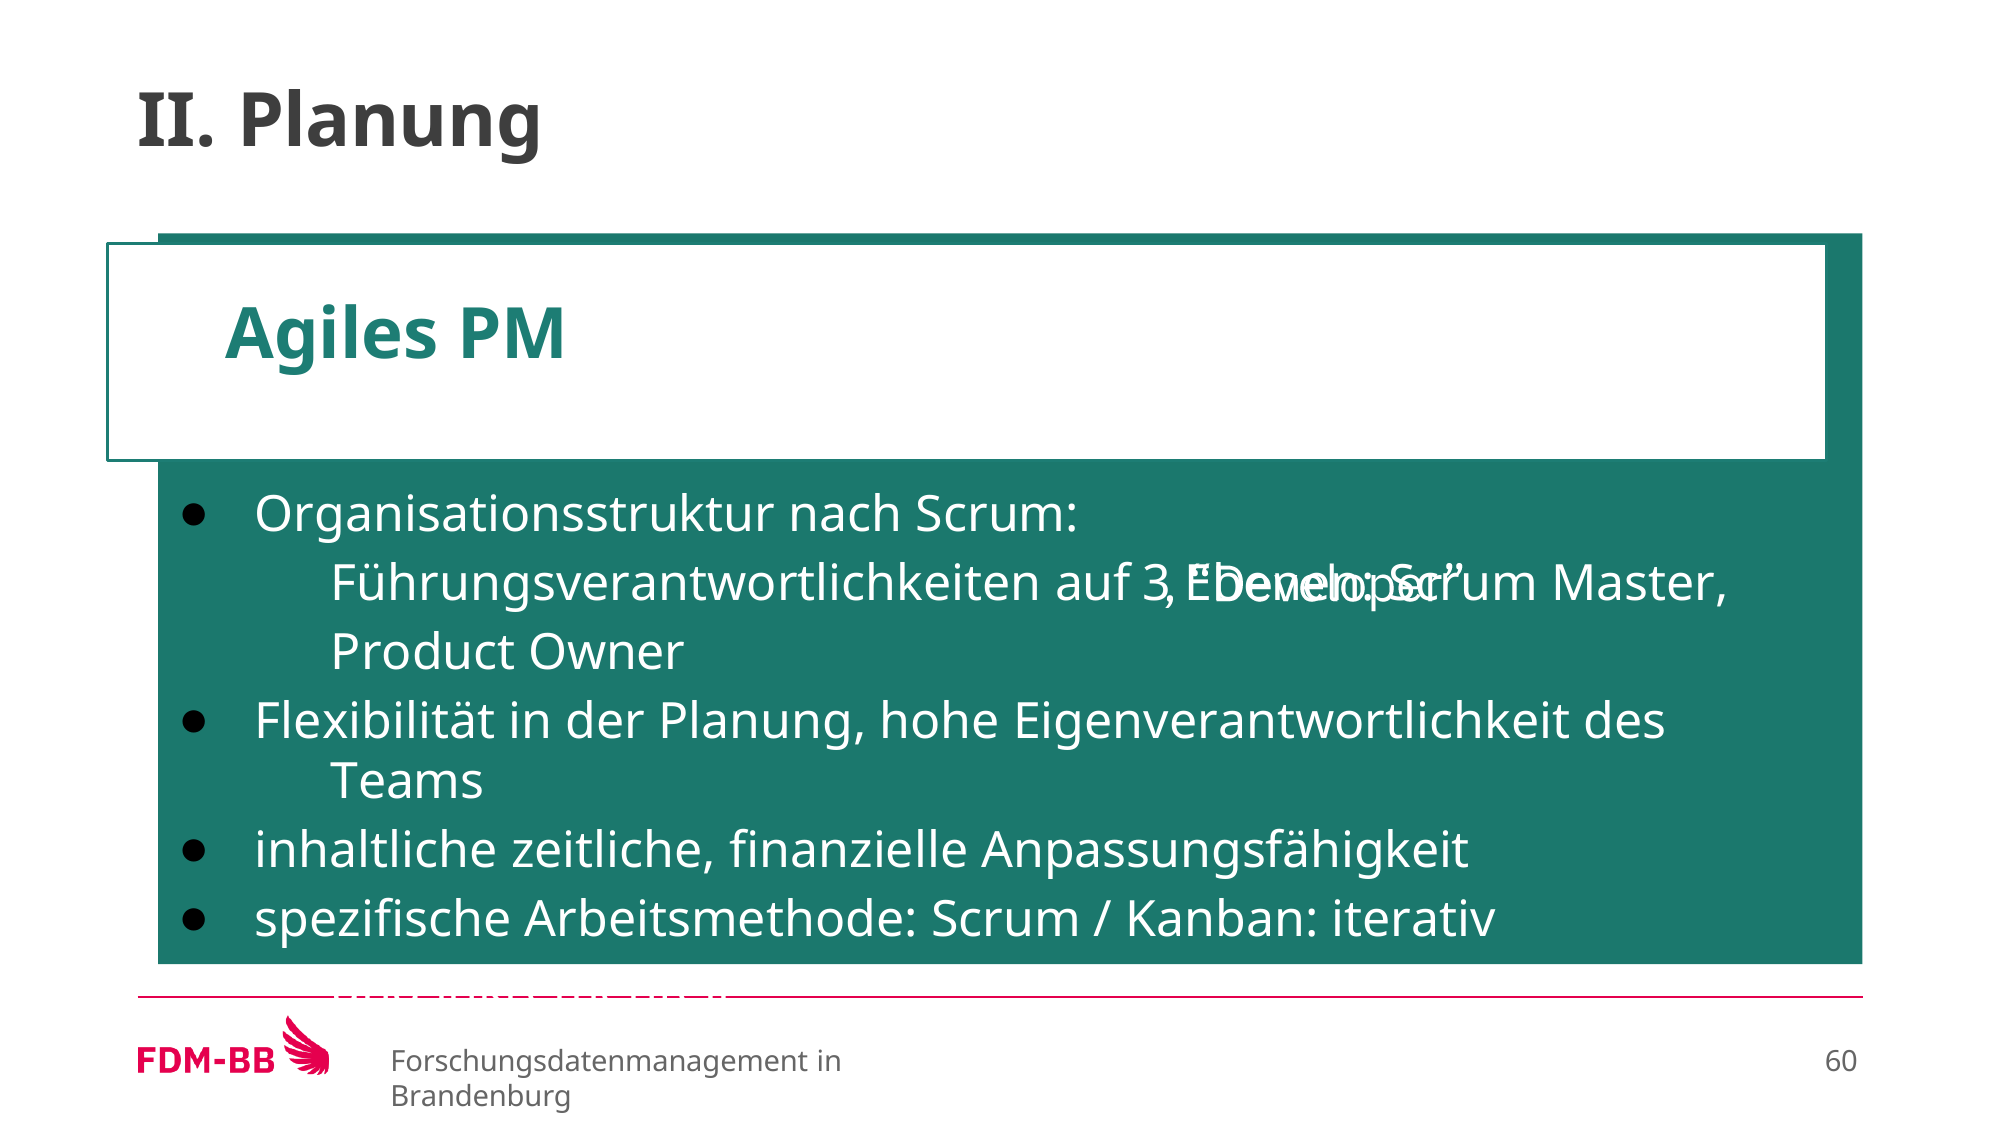

# II. Planung
Agiles PM
Organisationsstruktur nach Scrum: Führungsverantwortlichkeiten auf 3 Ebenen: Scrum Master, Product Owner
Flexibilität in der Planung, hohe Eigenverantwortlichkeit des Teams
inhaltliche zeitliche, finanzielle Anpassungsfähigkeit
spezifische Arbeitsmethode: Scrum / Kanban: iterativ und inkrementell
Forschungsdatenmanagement in Brandenburg
60